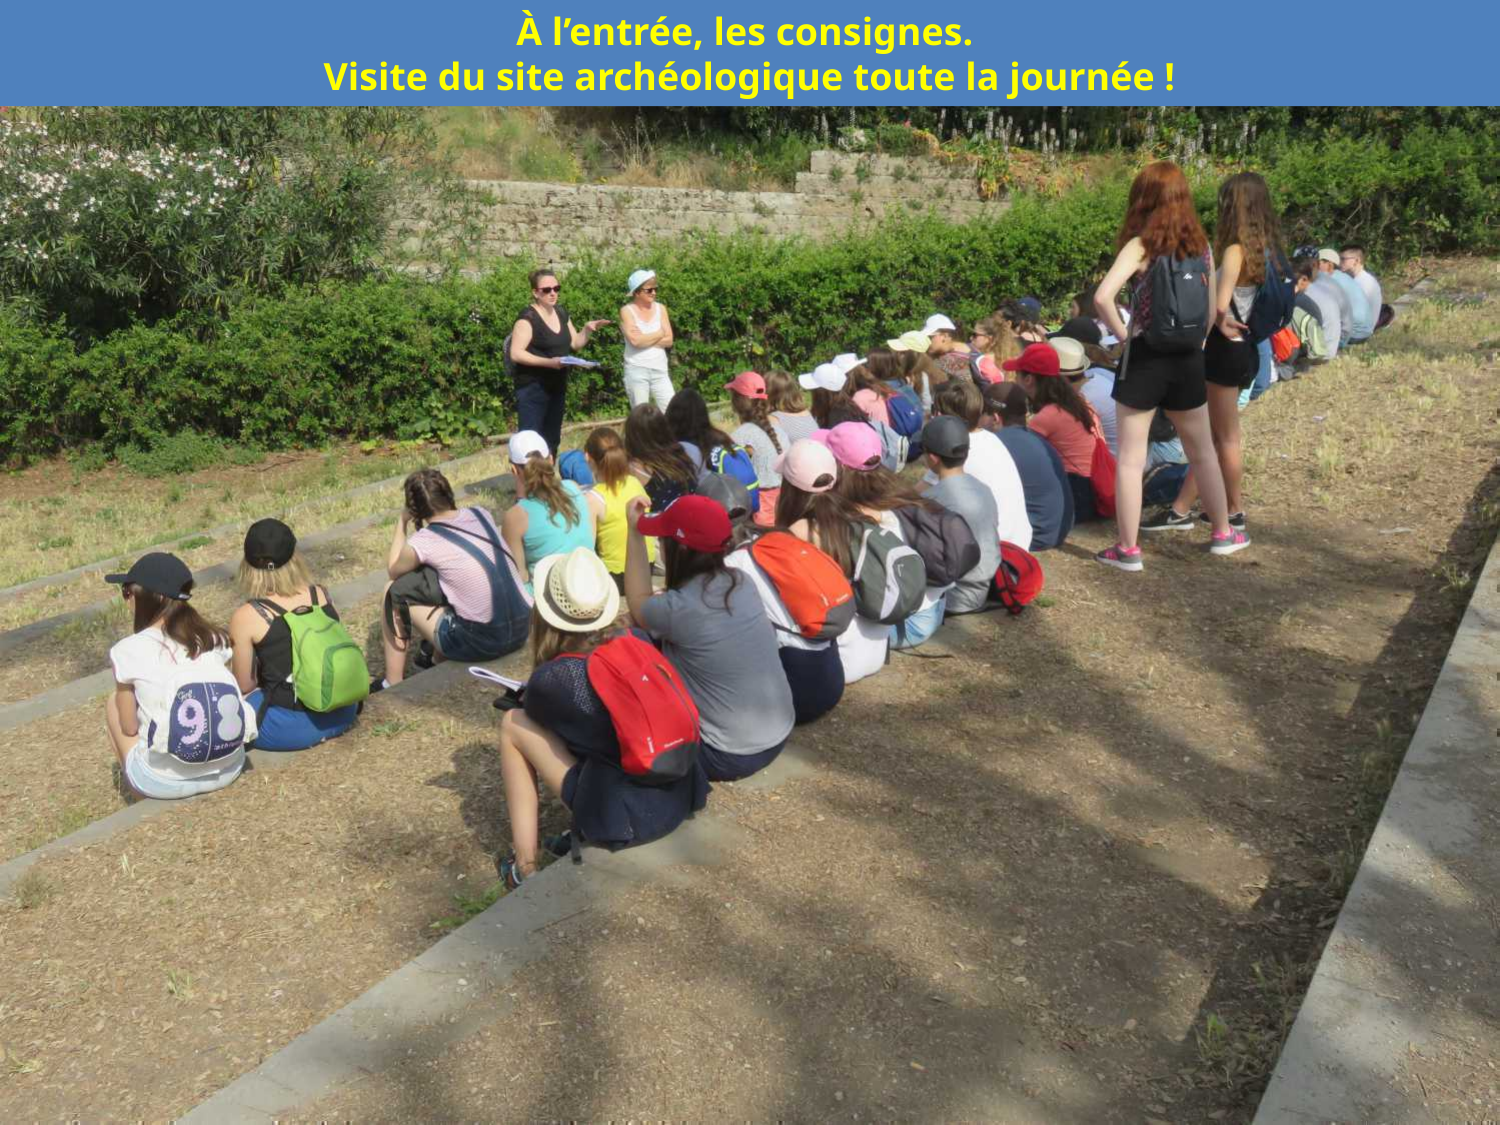

À l’entrée, les consignes.
Visite du site archéologique toute la journée !